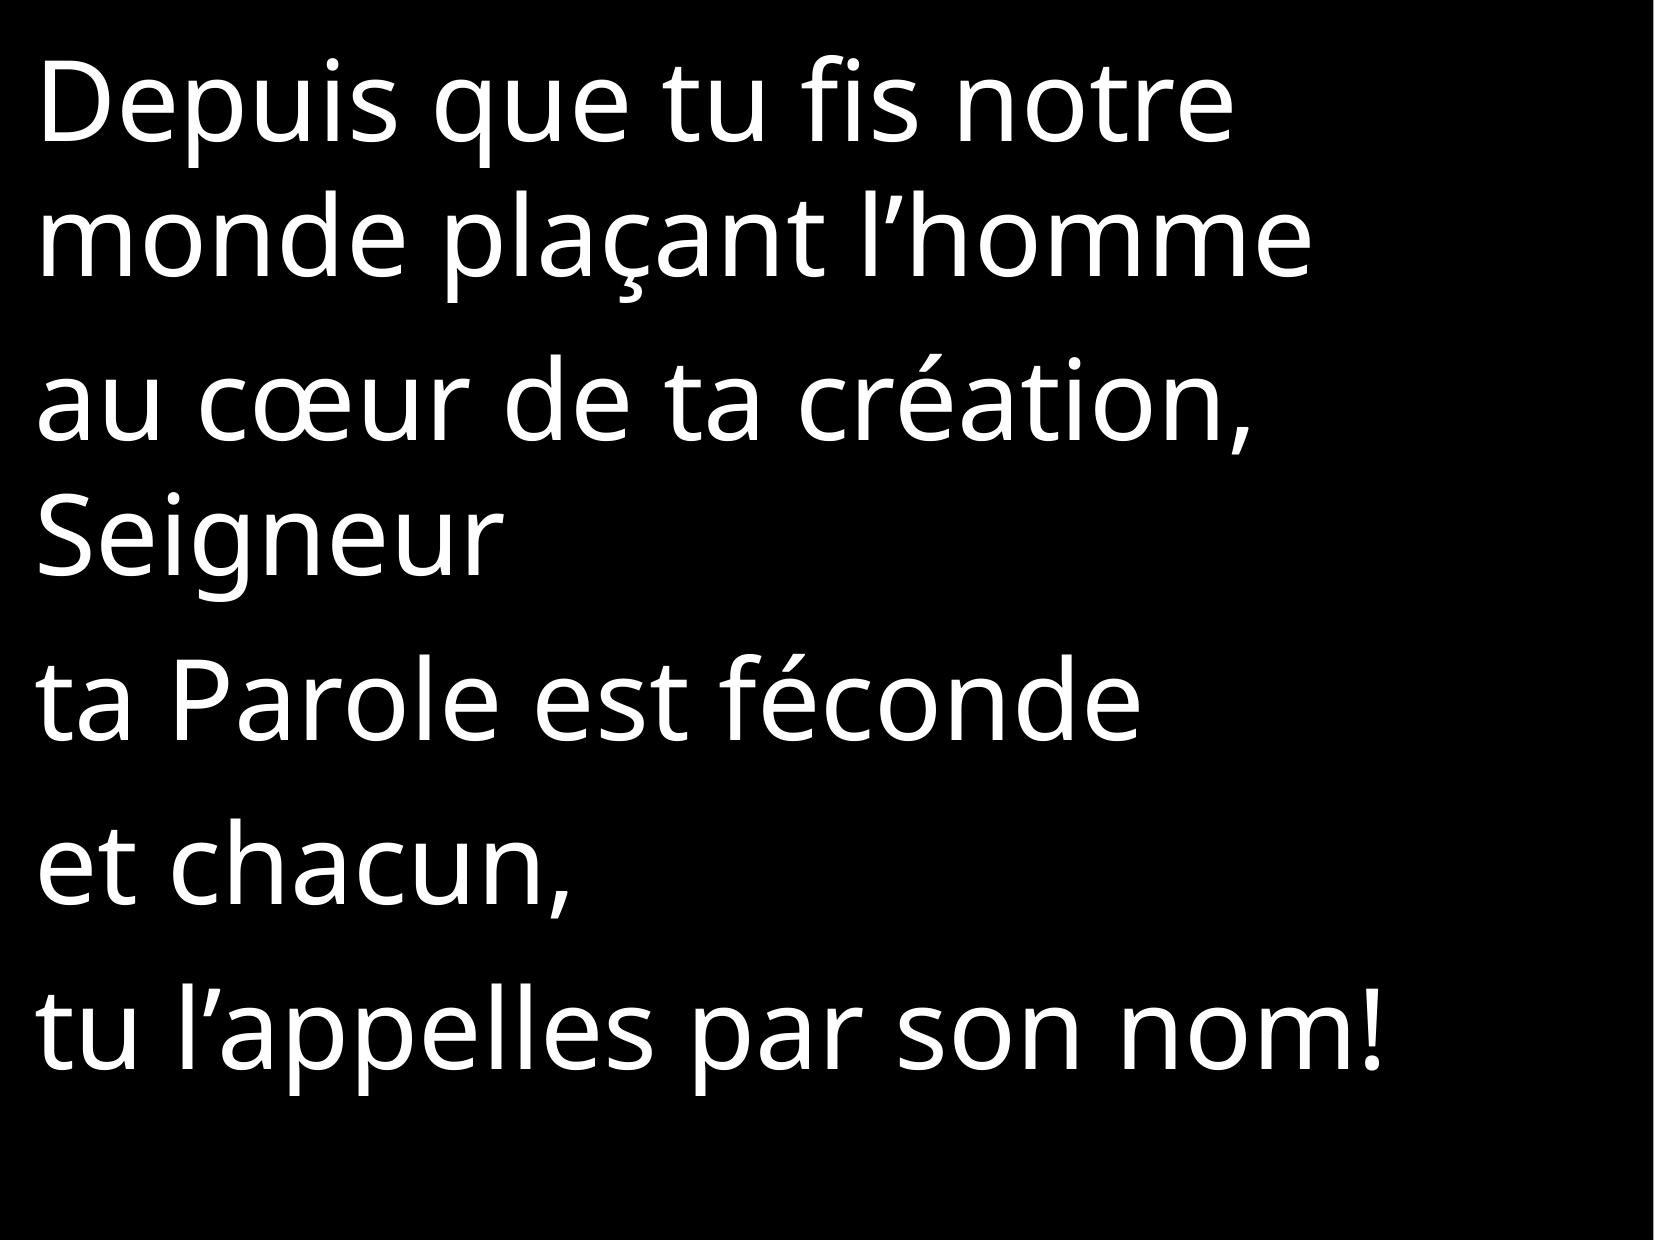

Depuis que tu fis notre monde plaçant l’homme
au cœur de ta création, Seigneur
ta Parole est féconde
et chacun,
tu l’appelles par son nom!
#